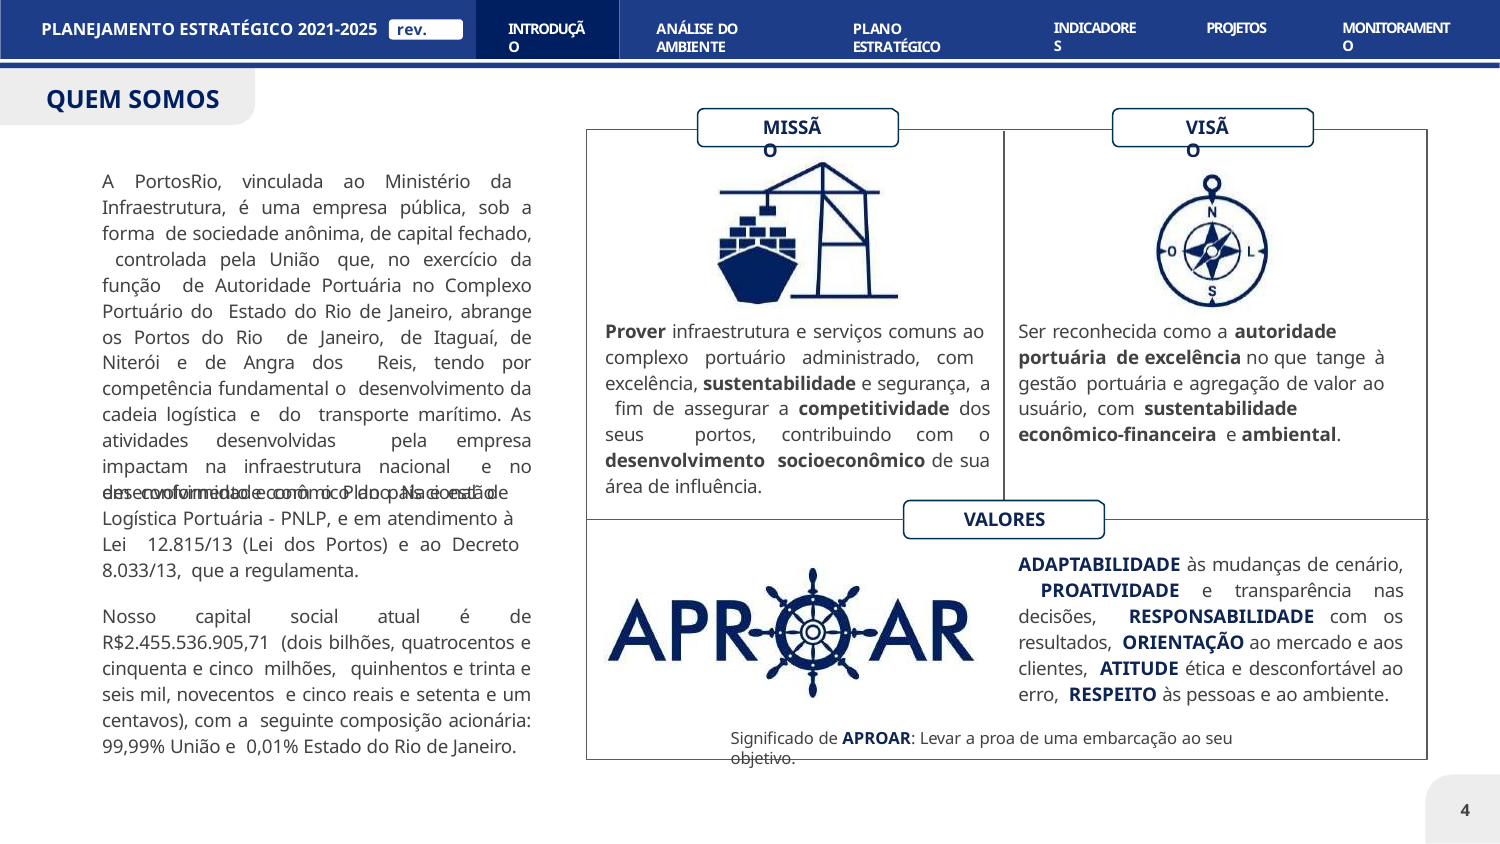

PLANEJAMENTO ESTRATÉGICO 2021-2025	rev. 2022
INDICADORES
PROJETOS
MONITORAMENTO
INTRODUÇÃO
ANÁLISE DO AMBIENTE
PLANO ESTRATÉGICO
QUEM SOMOS
MISSÃO
VISÃO
A PortosRio, vinculada ao Ministério da Infraestrutura, é uma empresa pública, sob a forma de sociedade anônima, de capital fechado, controlada pela União que, no exercício da função de Autoridade Portuária no Complexo Portuário do Estado do Rio de Janeiro, abrange os Portos do Rio de Janeiro, de Itaguaí, de Niterói e de Angra dos Reis, tendo por competência fundamental o desenvolvimento da cadeia logística e do transporte marítimo. As atividades desenvolvidas pela empresa impactam na infraestrutura nacional e no desenvolvimento econômico do país e estão
Prover infraestrutura e serviços comuns ao complexo portuário administrado, com excelência, sustentabilidade e segurança, a ﬁm de assegurar a competitividade dos seus portos, contribuindo com o desenvolvimento socioeconômico de sua área de inﬂuência.
Ser reconhecida como a autoridade portuária de excelência no que tange à gestão portuária e agregação de valor ao usuário, com sustentabilidade econômico-ﬁnanceira e ambiental.
em conformidade com o Plano Nacional de Logística Portuária - PNLP, e em atendimento à Lei 12.815/13 (Lei dos Portos) e ao Decreto 8.033/13, que a regulamenta.
VALORES
ADAPTABILIDADE às mudanças de cenário, PROATIVIDADE e transparência nas decisões, RESPONSABILIDADE com os resultados, ORIENTAÇÃO ao mercado e aos clientes, ATITUDE ética e desconfortável ao erro, RESPEITO às pessoas e ao ambiente.
Nosso capital social atual é de R$2.455.536.905,71 (dois bilhões, quatrocentos e cinquenta e cinco milhões, quinhentos e trinta e seis mil, novecentos e cinco reais e setenta e um centavos), com a seguinte composição acionária: 99,99% União e 0,01% Estado do Rio de Janeiro.
Signiﬁcado de APROAR: Levar a proa de uma embarcação ao seu objetivo.